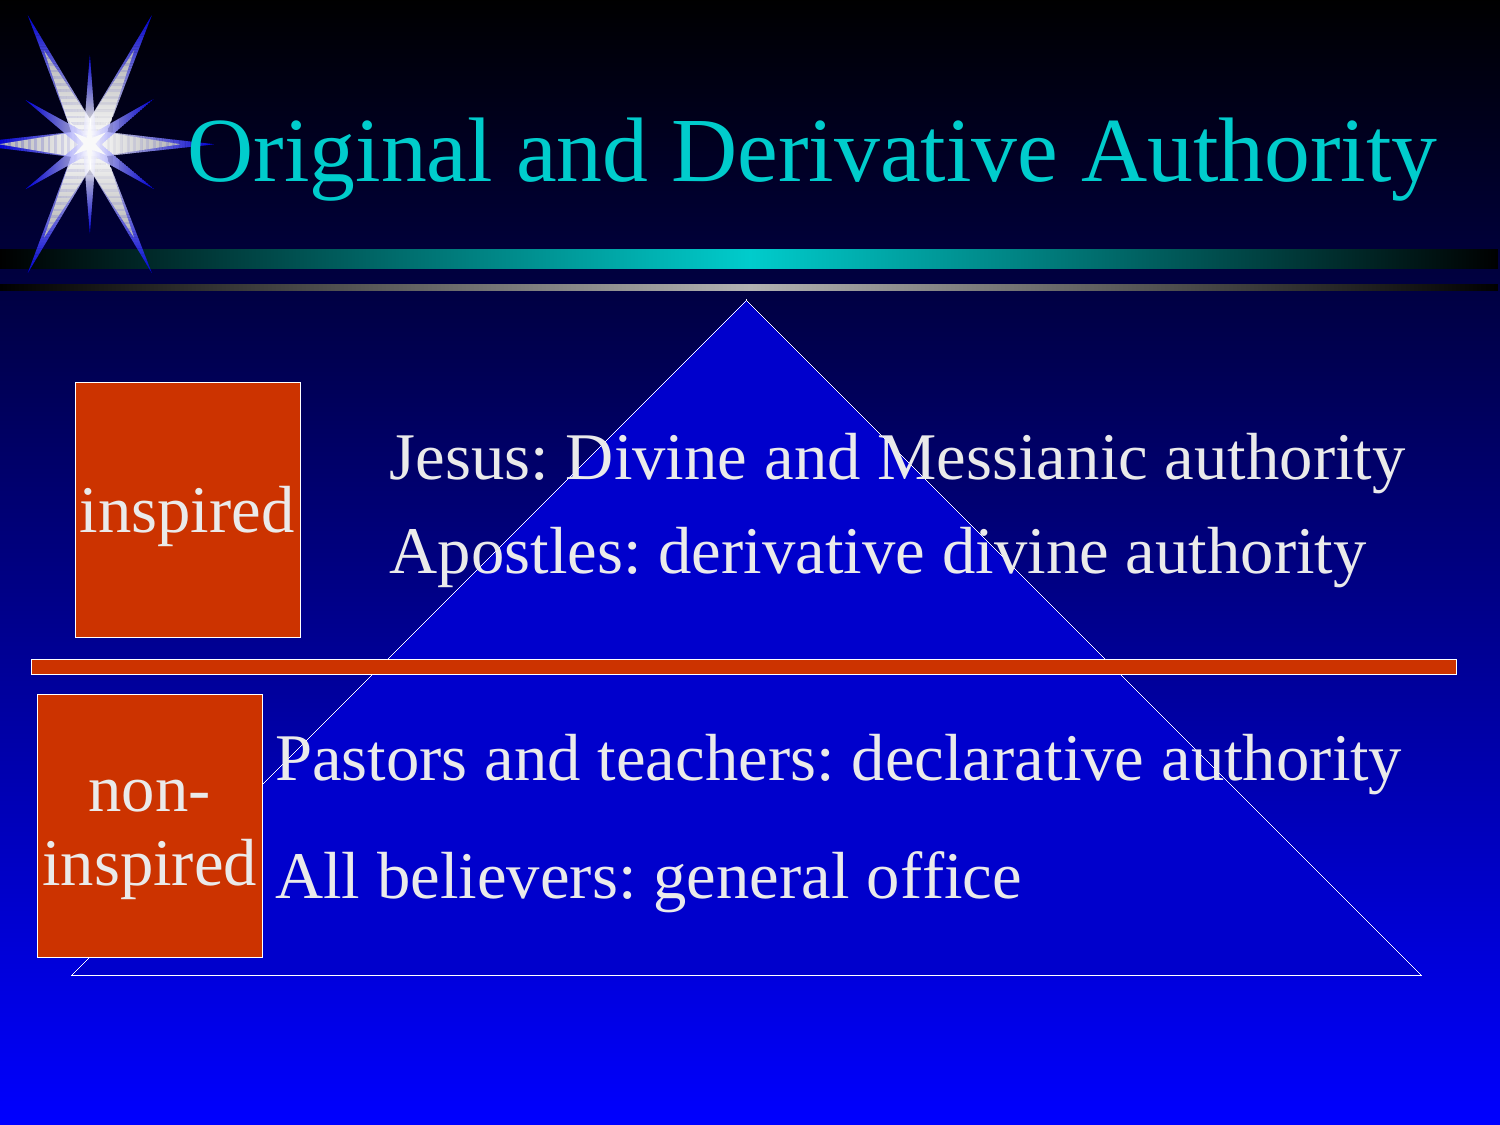

# Original and Derivative Authority
inspired
Jesus: Divine and Messianic authority
Apostles: derivative divine authority
non-
inspired
Pastors and teachers: declarative authority
All believers: general office